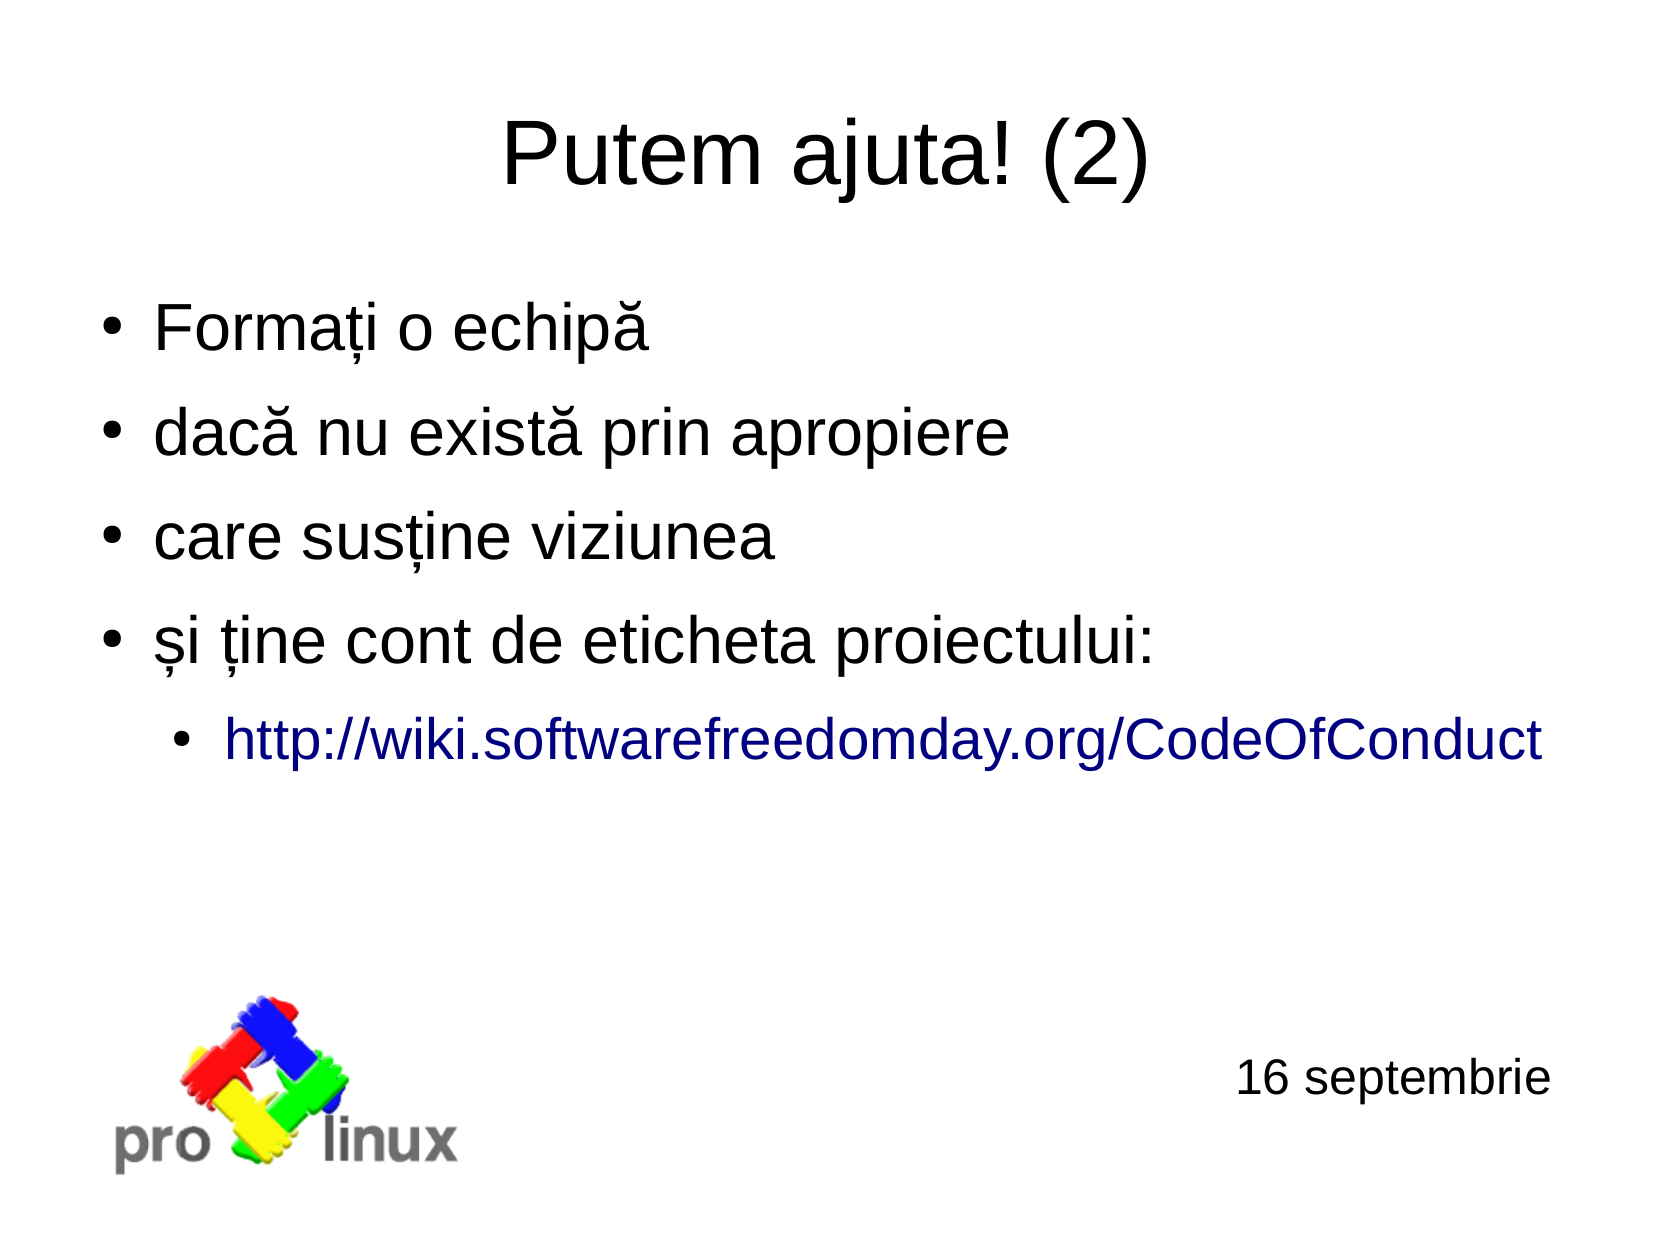

# Putem ajuta! (2)
Formați o echipă
dacă nu există prin apropiere
care susține viziunea
și ține cont de eticheta proiectului:
http://wiki.softwarefreedomday.org/CodeOfConduct
16 septembrie